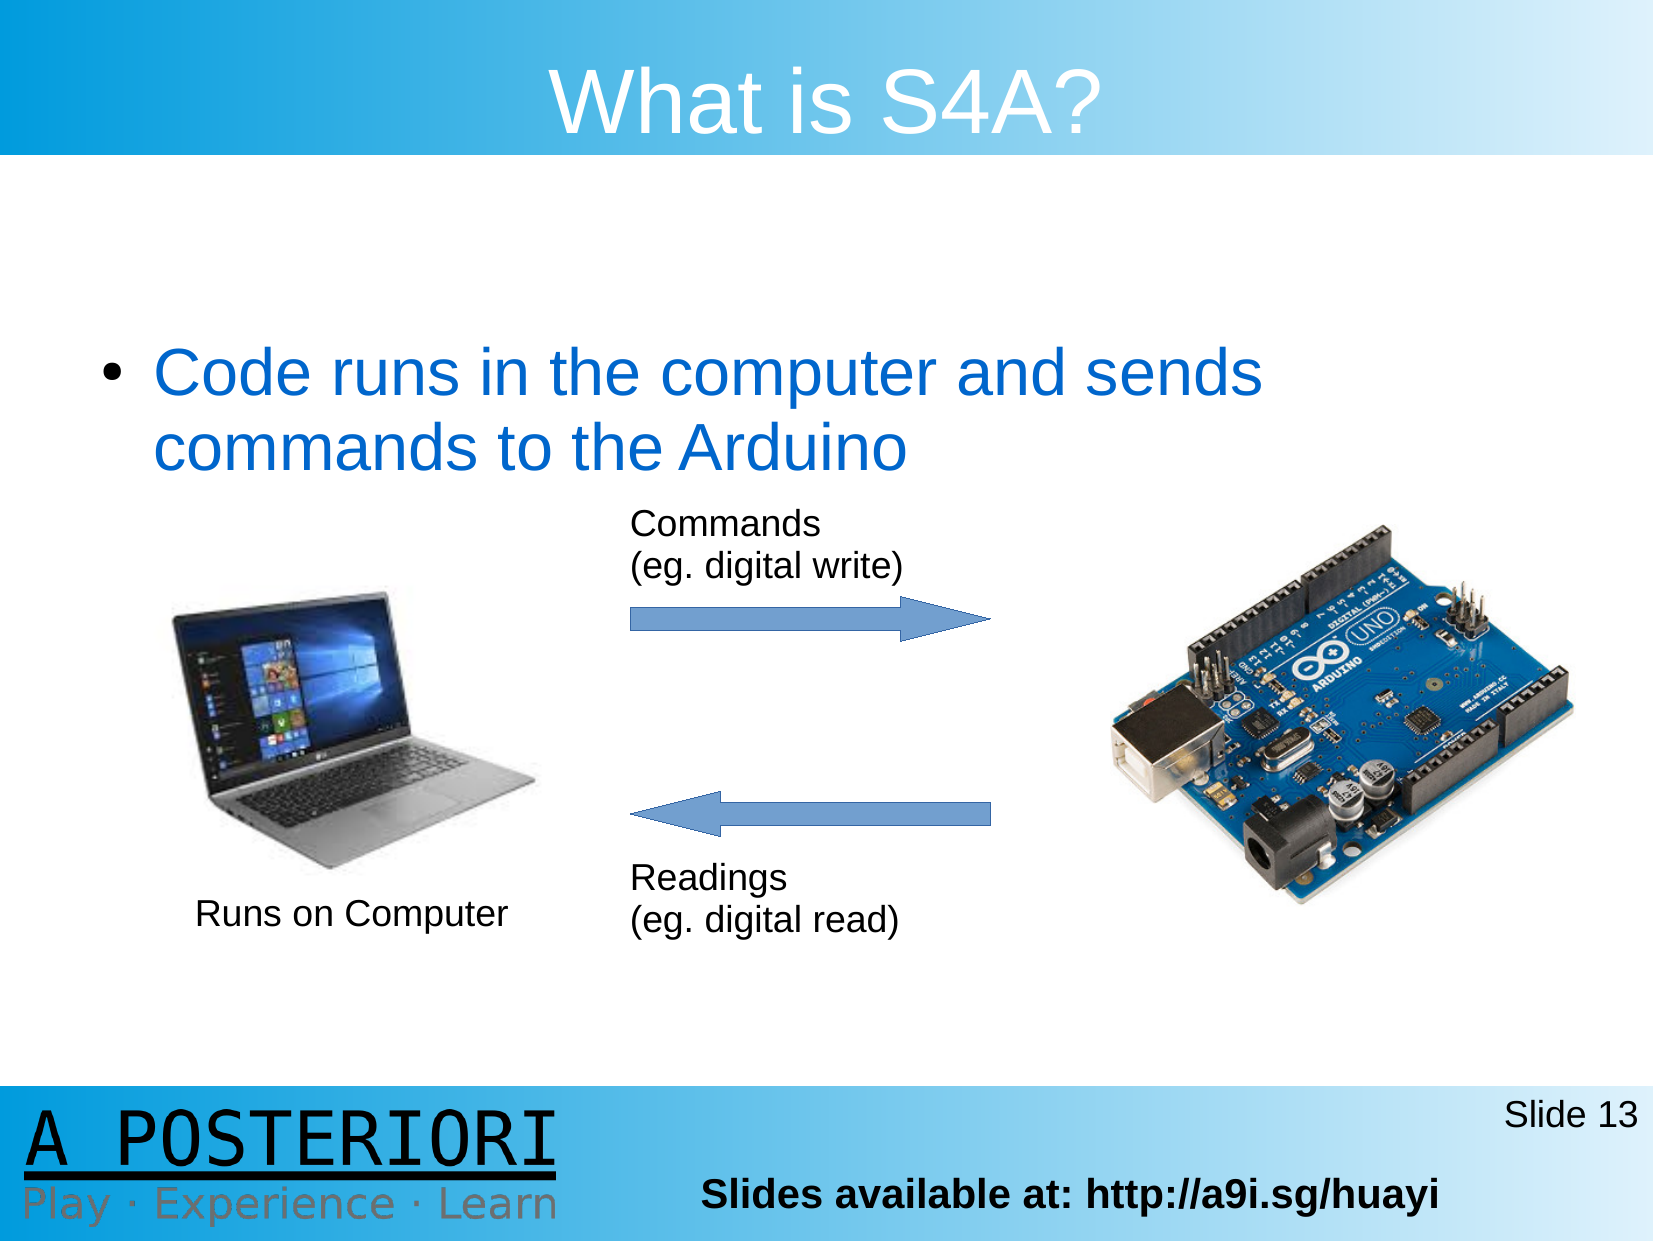

# What is S4A?
Code runs in the computer and sends commands to the Arduino
Commands
(eg. digital write)
Readings
(eg. digital read)
Runs on Computer